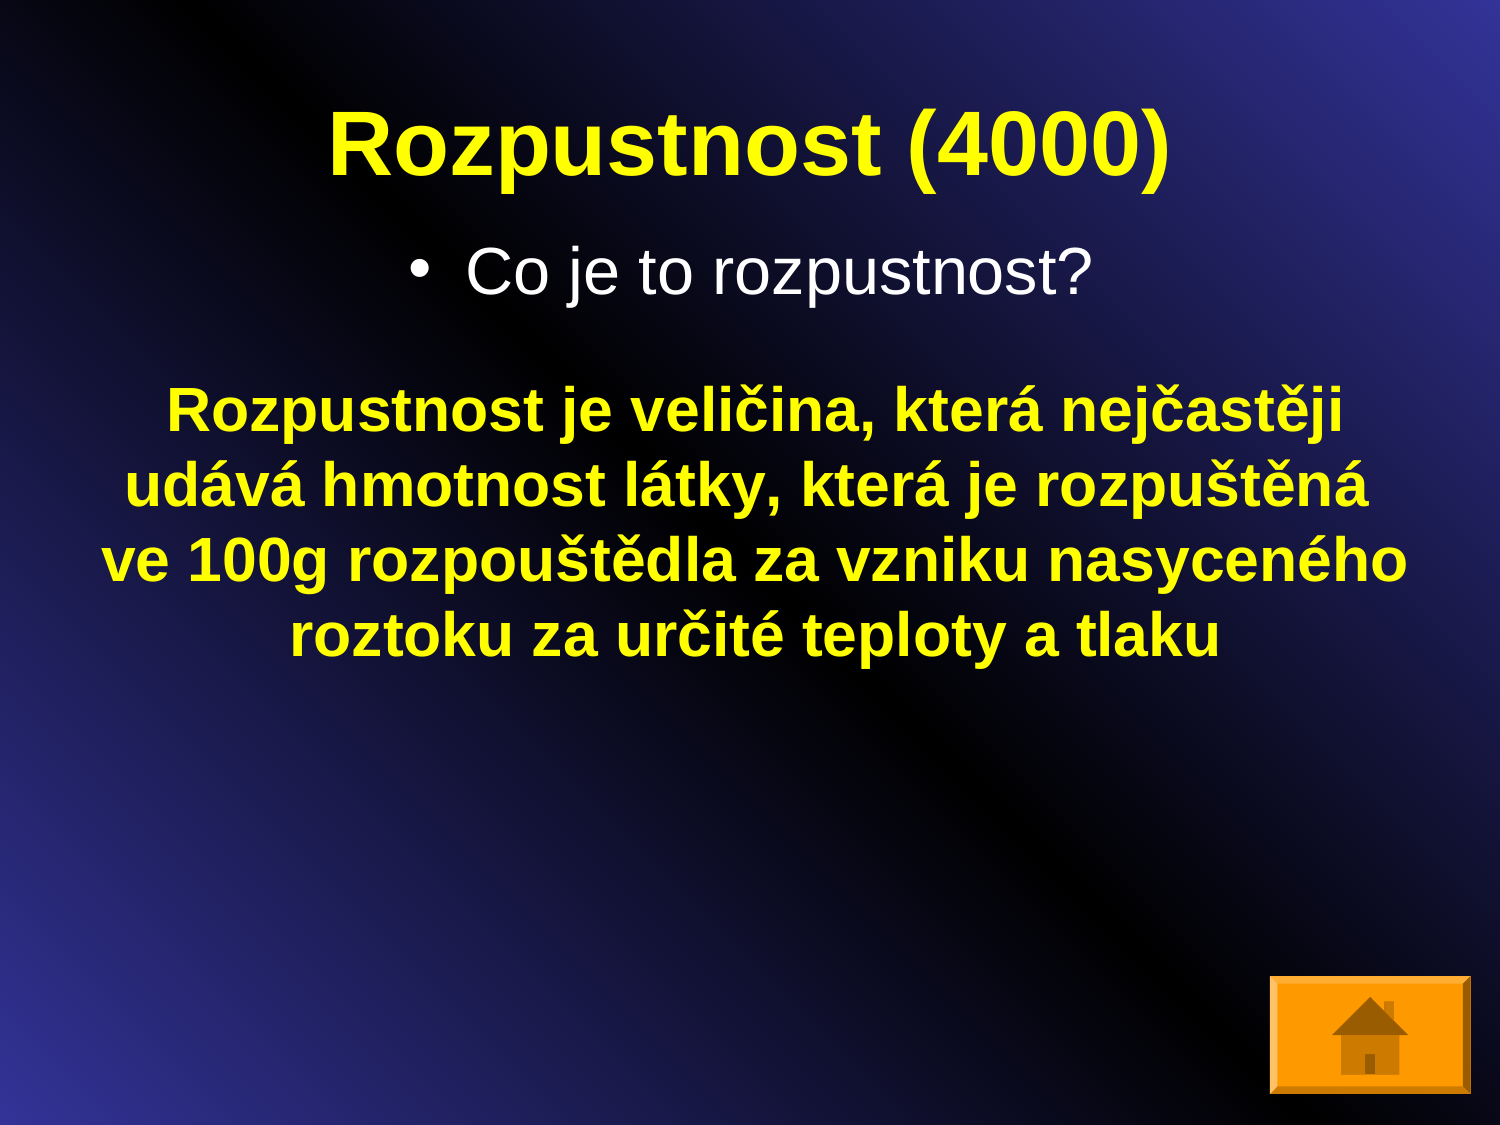

# Rozpustnost (4000)
Co je to rozpustnost?
Rozpustnost je veličina, která nejčastěji udává hmotnost látky, která je rozpuštěná
ve 100g rozpouštědla za vzniku nasyceného roztoku za určité teploty a tlaku